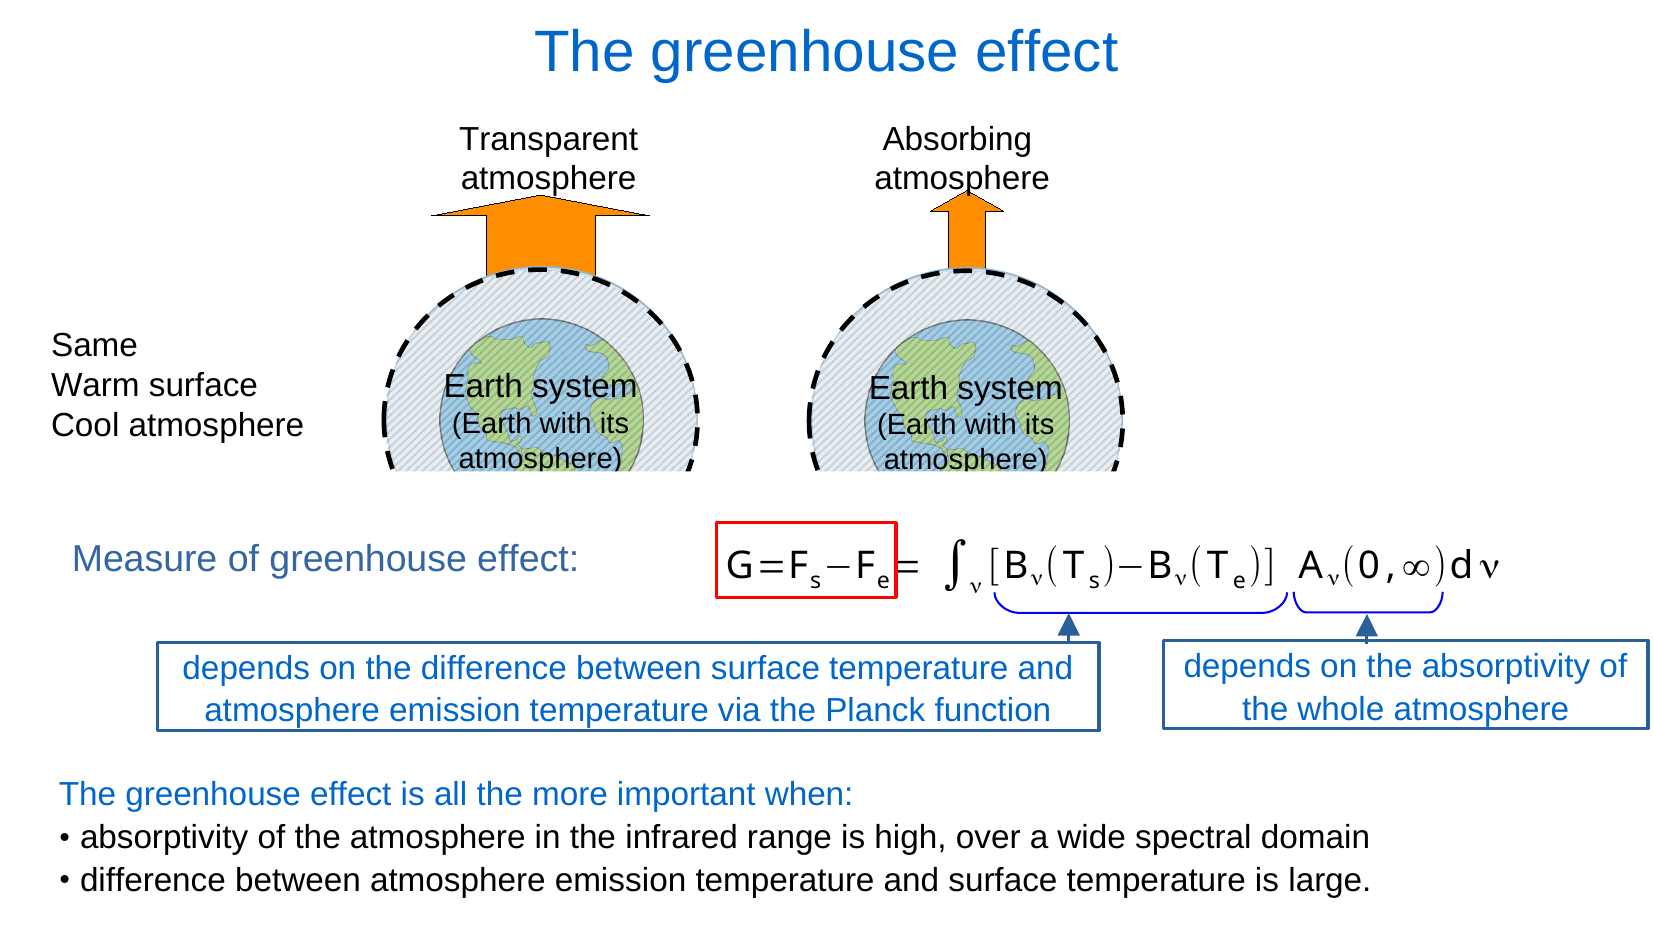

The greenhouse effect
Transparent atmosphere
Absorbing atmosphere
Same
Warm surface
Cool atmosphere
Earth system
(Earth with its atmosphere)
Earth system
(Earth with its atmosphere)
Measure of greenhouse effect:
depends on the absorptivity of the whole atmosphere
depends on the difference between surface temperature and atmosphere emission temperature via the Planck function
The greenhouse effect is all the more important when:
 absorptivity of the atmosphere in the infrared range is high, over a wide spectral domain
 difference between atmosphere emission temperature and surface temperature is large.